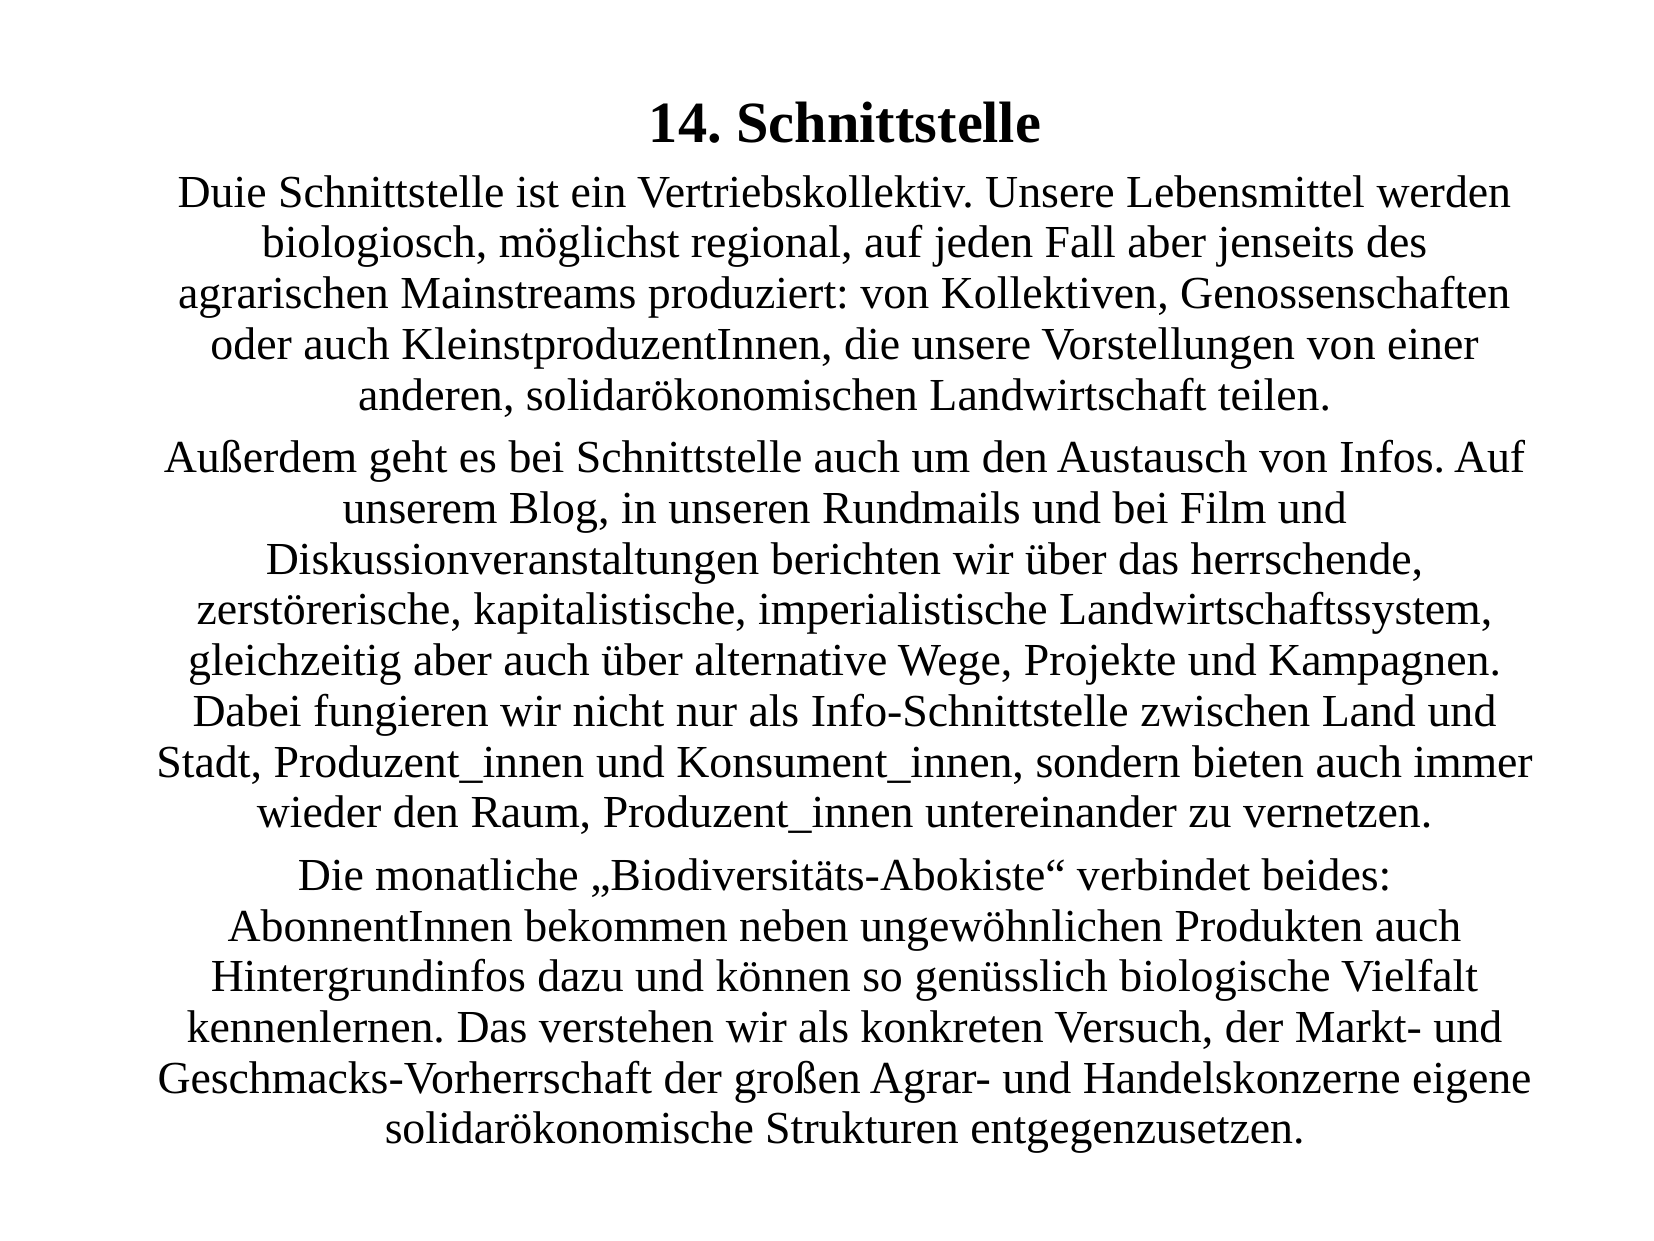

14. Schnittstelle
Duie Schnittstelle ist ein Vertriebskollektiv. Unsere Lebensmittel werden biologiosch, möglichst regional, auf jeden Fall aber jenseits des agrarischen Mainstreams produziert: von Kollektiven, Genossenschaften oder auch KleinstproduzentInnen, die unsere Vorstellungen von einer anderen, solidarökonomischen Landwirtschaft teilen.
Außerdem geht es bei Schnittstelle auch um den Austausch von Infos. Auf unserem Blog, in unseren Rundmails und bei Film und Diskussionveranstaltungen berichten wir über das herrschende, zerstörerische, kapitalistische, imperialistische Landwirtschaftssystem, gleichzeitig aber auch über alternative Wege, Projekte und Kampagnen. Dabei fungieren wir nicht nur als Info-Schnittstelle zwischen Land und Stadt, Produzent_innen und Konsument_innen, sondern bieten auch immer wieder den Raum, Produzent_innen untereinander zu vernetzen.
Die monatliche „Biodiversitäts-Abokiste“ verbindet beides: AbonnentInnen bekommen neben ungewöhnlichen Produkten auch Hintergrundinfos dazu und können so genüsslich biologische Vielfalt kennenlernen. Das verstehen wir als konkreten Versuch, der Markt- und Geschmacks-Vorherrschaft der großen Agrar- und Handelskonzerne eigene solidarökonomische Strukturen entgegenzusetzen.